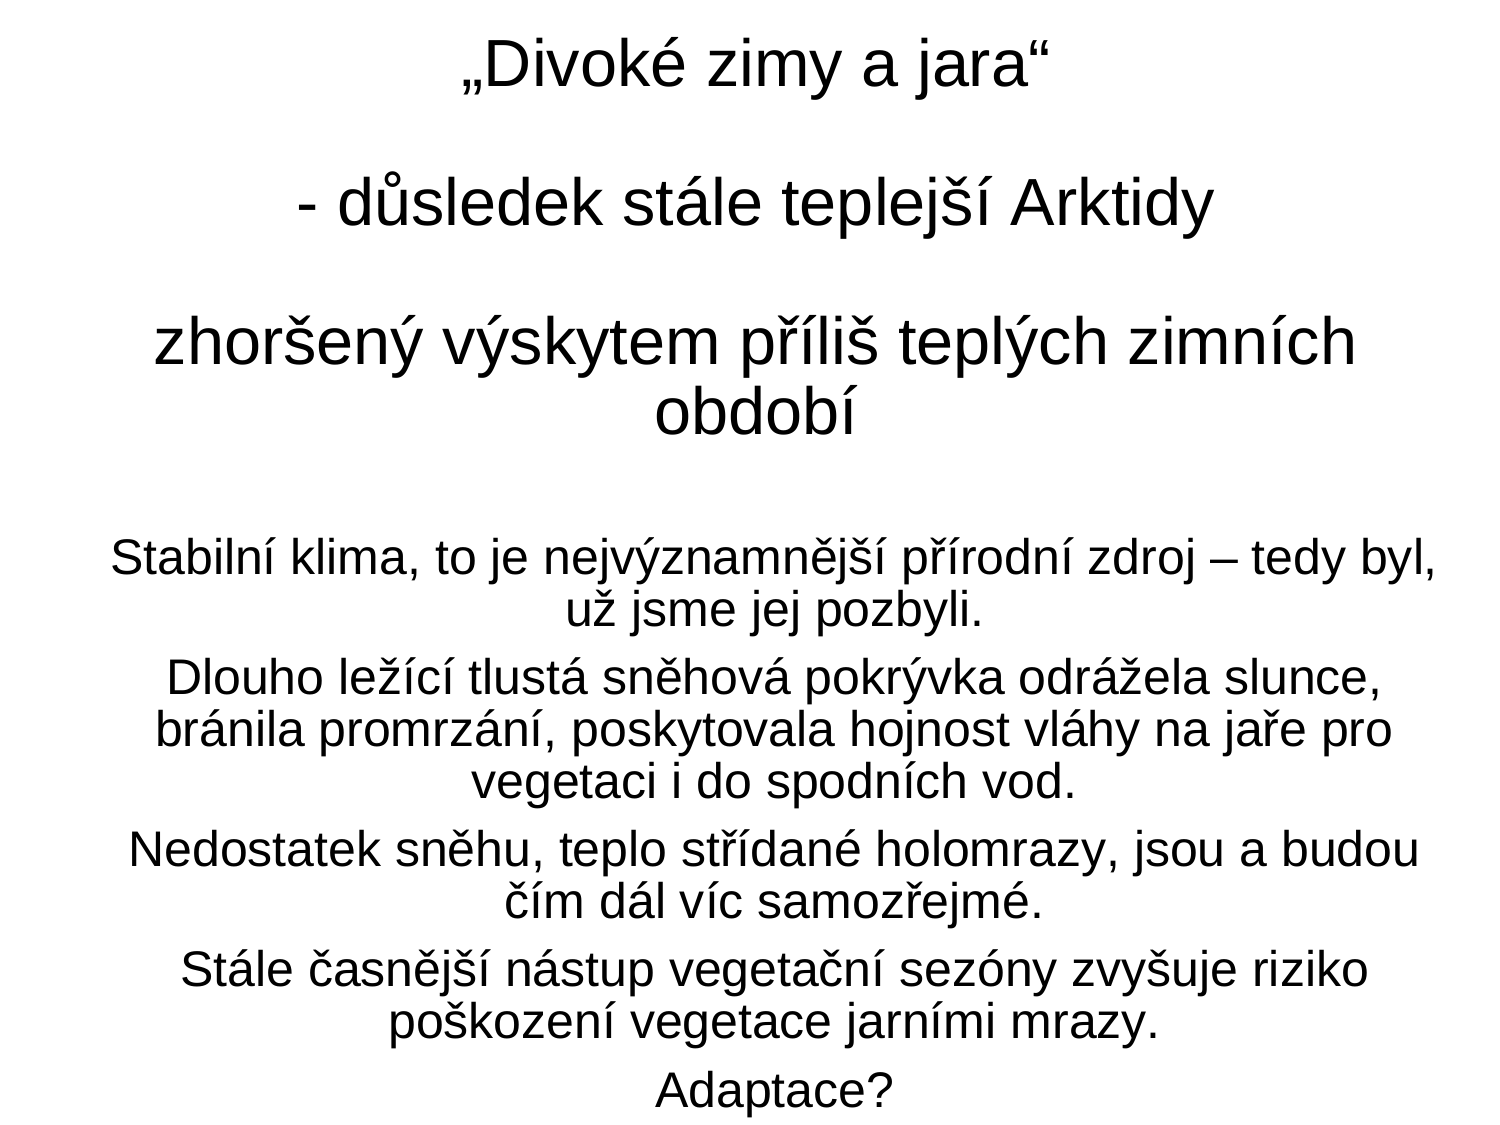

# „Divoké zimy a jara“ - důsledek stále teplejší Arktidy zhoršený výskytem příliš teplých zimních období
Stabilní klima, to je nejvýznamnější přírodní zdroj – tedy byl, už jsme jej pozbyli.
Dlouho ležící tlustá sněhová pokrývka odrážela slunce, bránila promrzání, poskytovala hojnost vláhy na jaře pro vegetaci i do spodních vod.
Nedostatek sněhu, teplo střídané holomrazy, jsou a budou čím dál víc samozřejmé.
Stále časnější nástup vegetační sezóny zvyšuje riziko poškození vegetace jarními mrazy.
Adaptace?